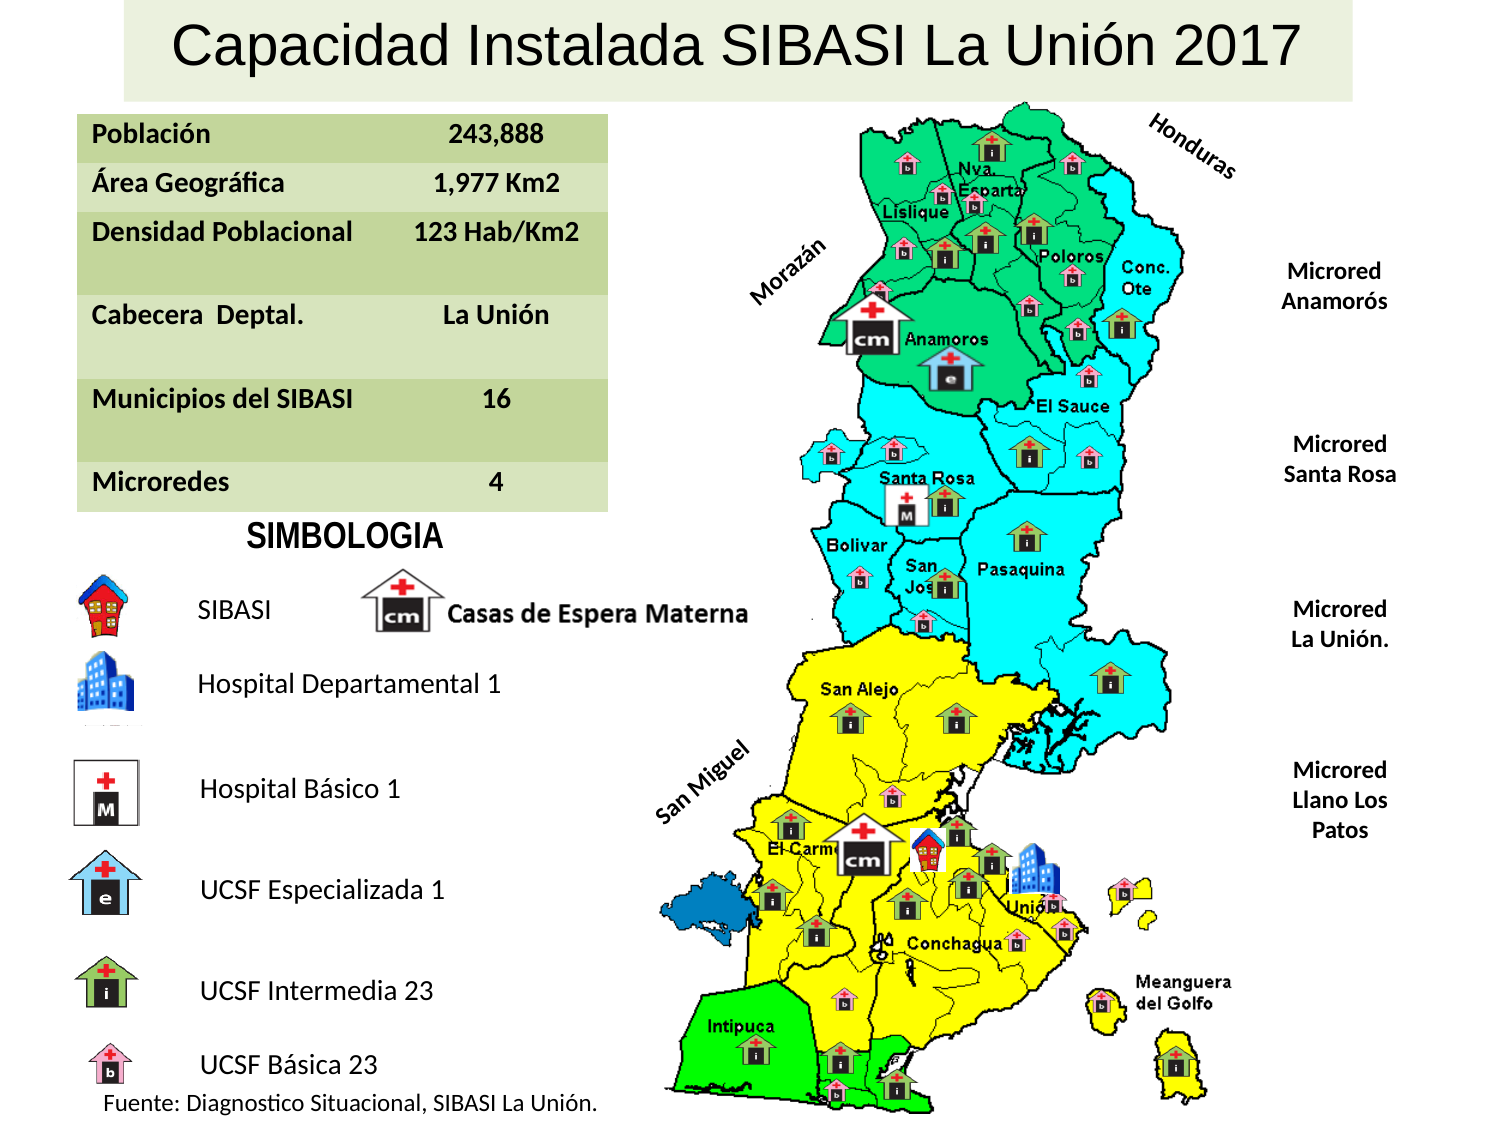

Capacidad Instalada SIBASI La Unión 2017
| Población | 243,888 |
| --- | --- |
| Área Geográfica | 1,977 Km2 |
| Densidad Poblacional | 123 Hab/Km2 |
| Cabecera Deptal. | La Unión |
| Municipios del SIBASI | 16 |
| Microredes | 4 |
Honduras
Microred Anamorós
Morazán
Microred Santa Rosa
SIMBOLOGIA
Microred La Unión.
SIBASI
Hospital Departamental 1
Microred Llano Los Patos
San Miguel
Hospital Básico 1
UCSF Especializada 1
UCSF Intermedia 23
UCSF Básica 23
Fuente: Diagnostico Situacional, SIBASI La Unión.